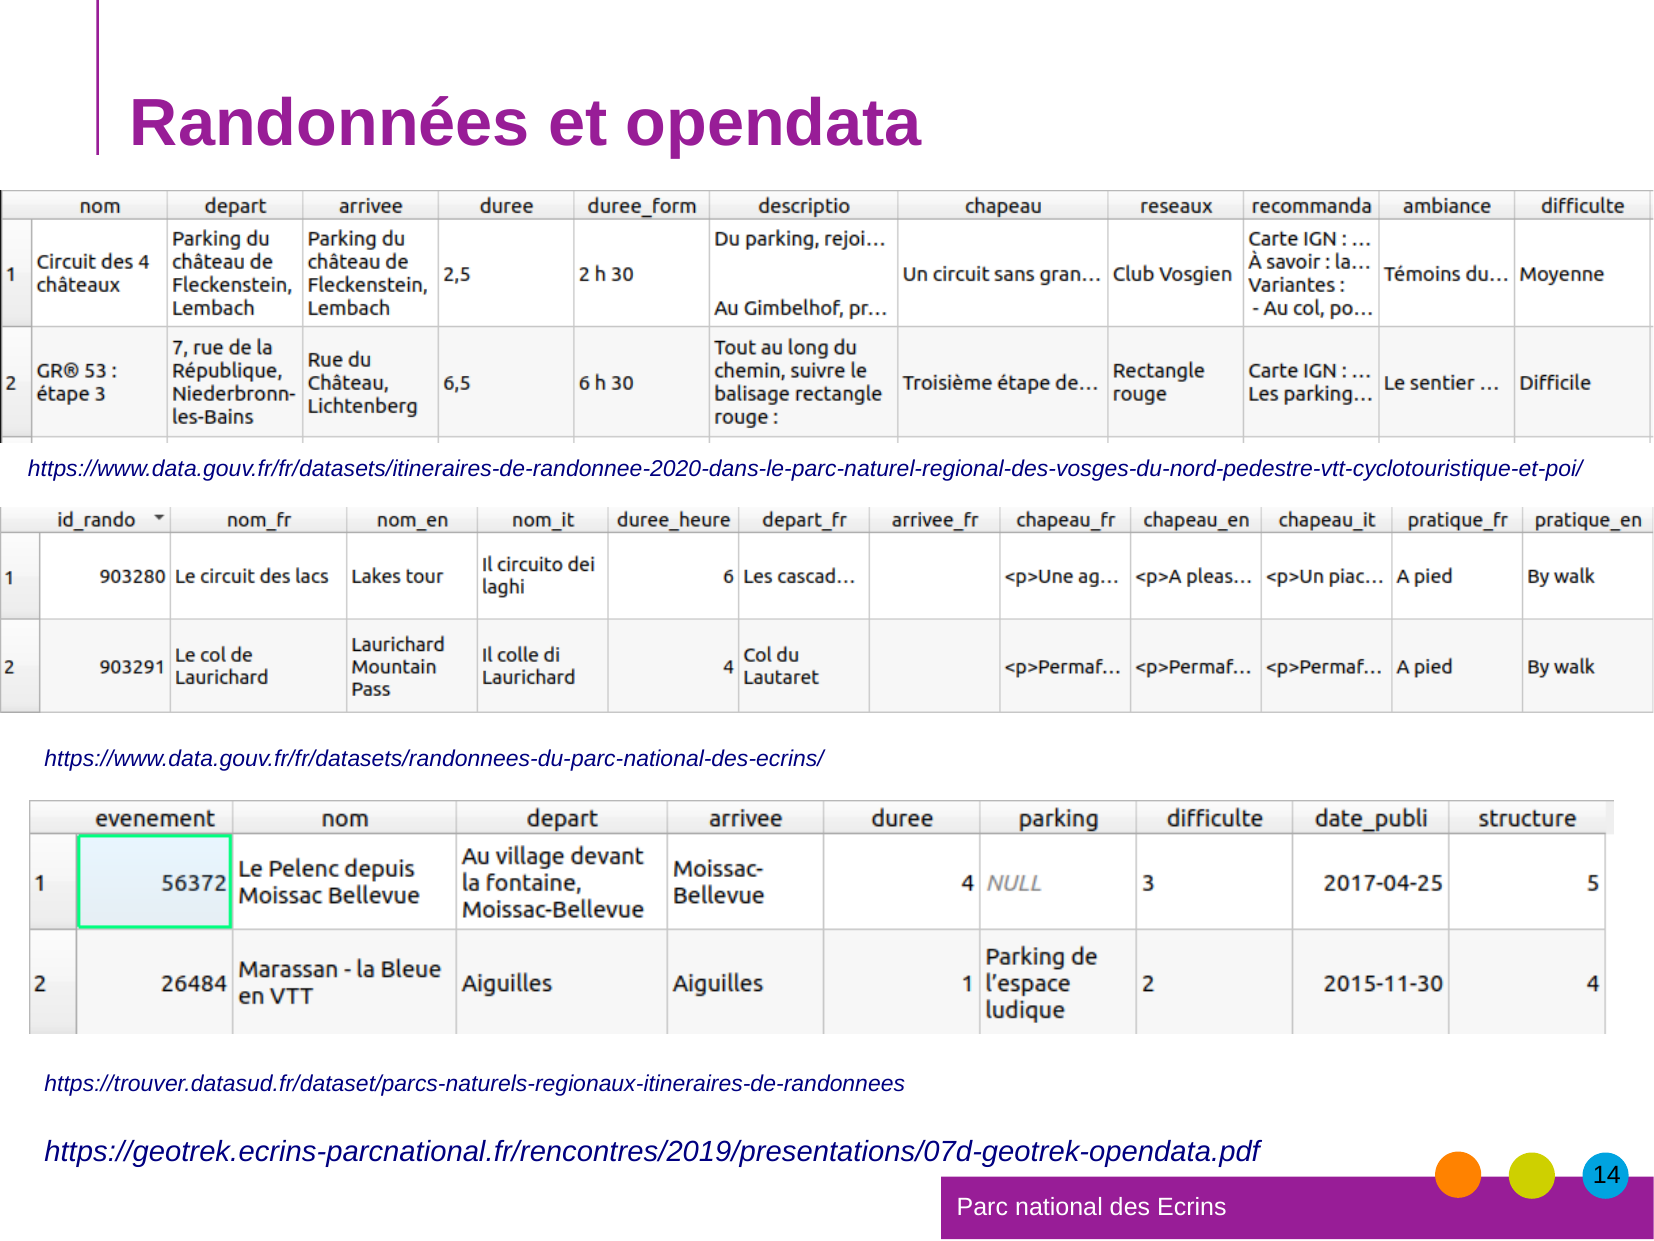

# Randonnées et opendata
https://www.data.gouv.fr/fr/datasets/itineraires-de-randonnee-2020-dans-le-parc-naturel-regional-des-vosges-du-nord-pedestre-vtt-cyclotouristique-et-poi/
https://www.data.gouv.fr/fr/datasets/randonnees-du-parc-national-des-ecrins/
https://trouver.datasud.fr/dataset/parcs-naturels-regionaux-itineraires-de-randonnees
https://geotrek.ecrins-parcnational.fr/rencontres/2019/presentations/07d-geotrek-opendata.pdf